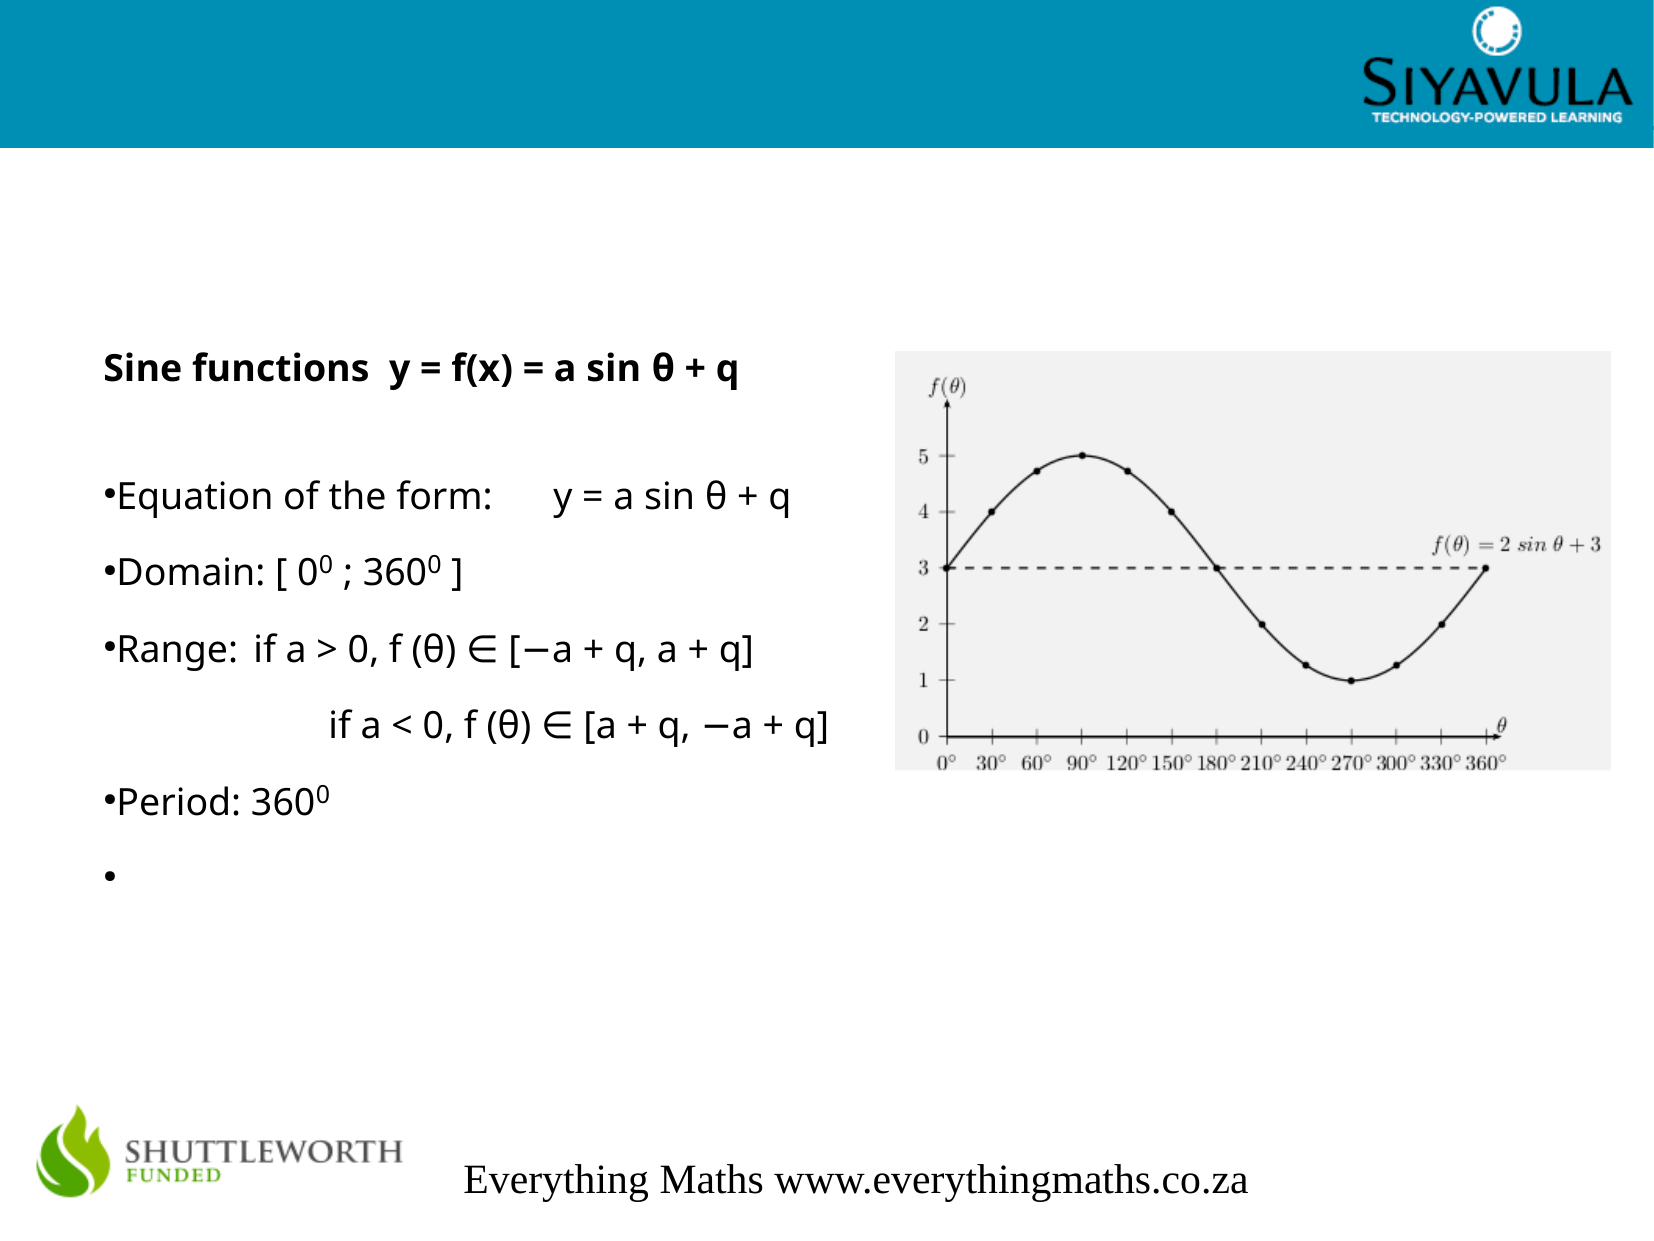

Sine functions y = f(x) = a sin θ + q
Equation of the form:	y = a sin θ + q
Domain: [ 00 ; 3600 ]
Range: 	if a > 0, f (θ) ∈ [−a + q, a + q]
			if a < 0, f (θ) ∈ [a + q, −a + q]
Period: 3600
Everything Maths www.everythingmaths.co.za